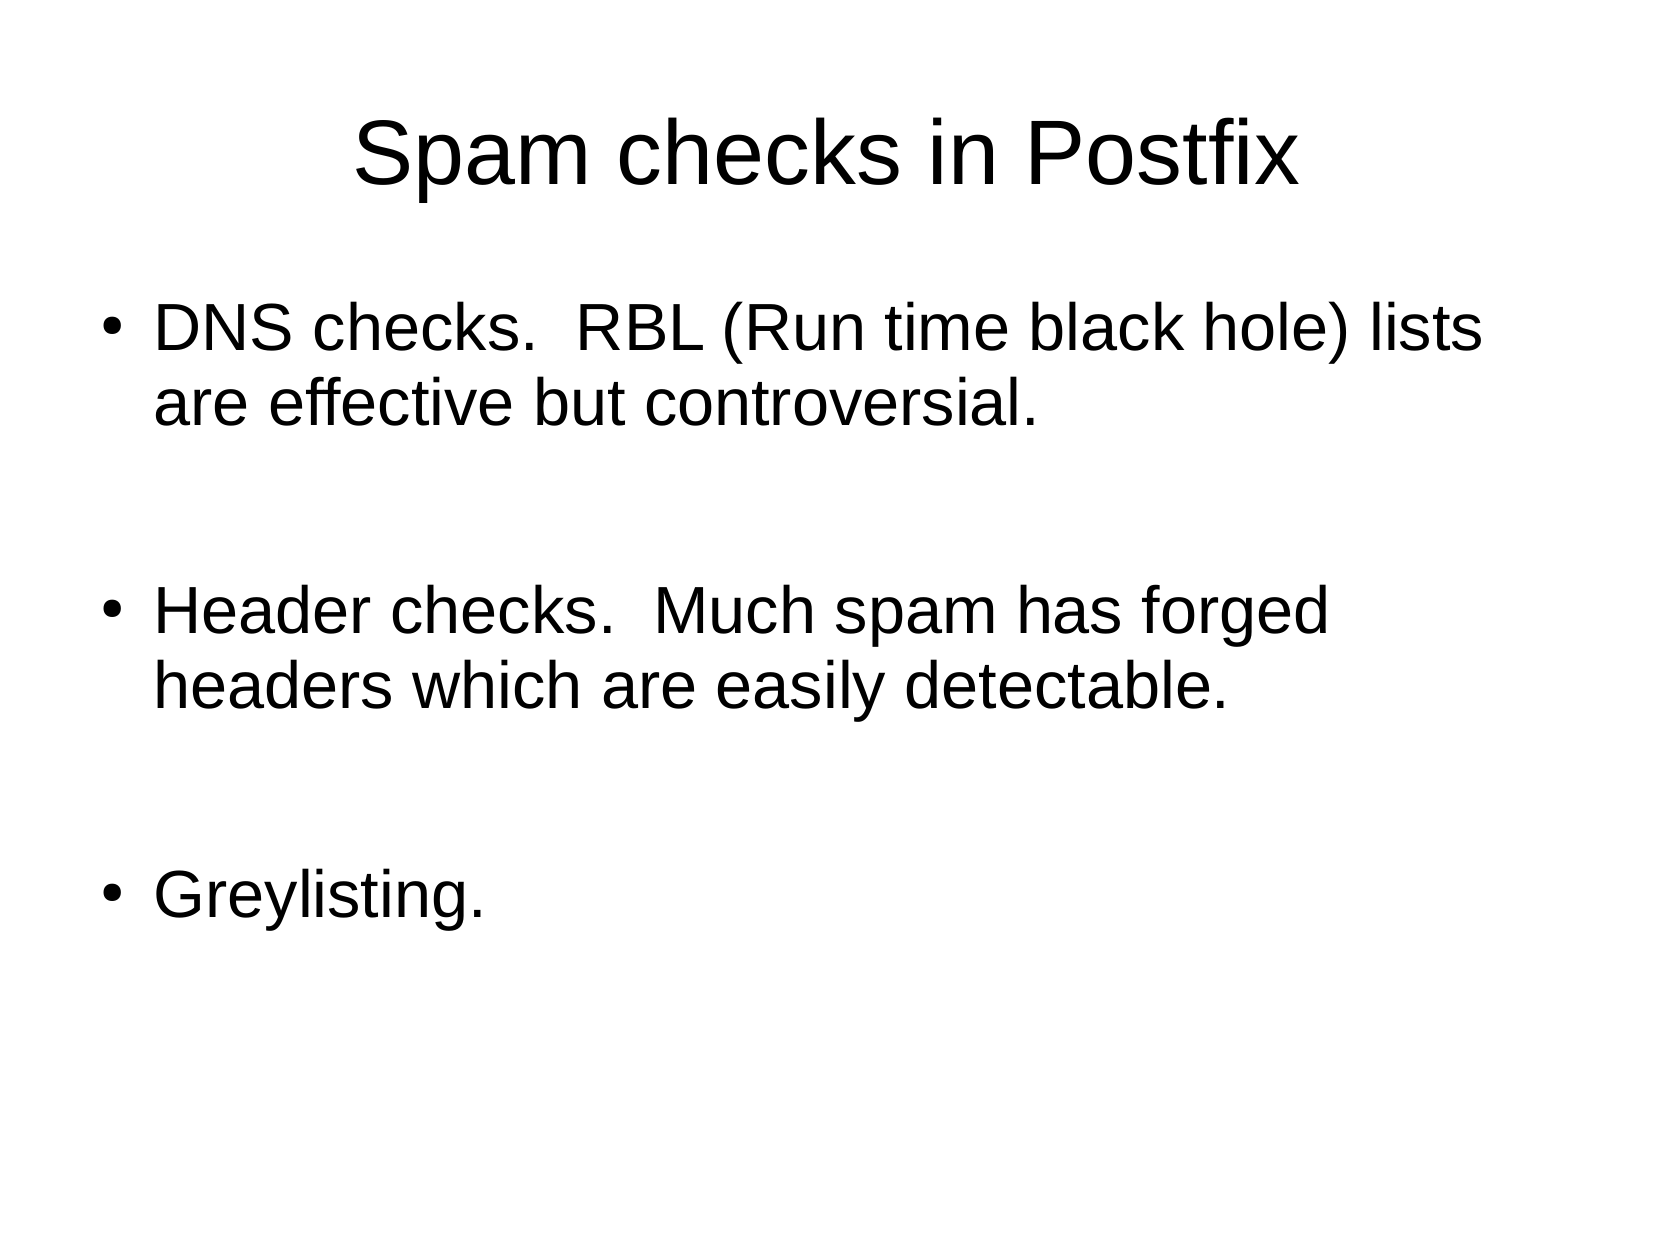

# Spam checks in Postfix
DNS checks. RBL (Run time black hole) lists are effective but controversial.
Header checks. Much spam has forged headers which are easily detectable.
Greylisting.